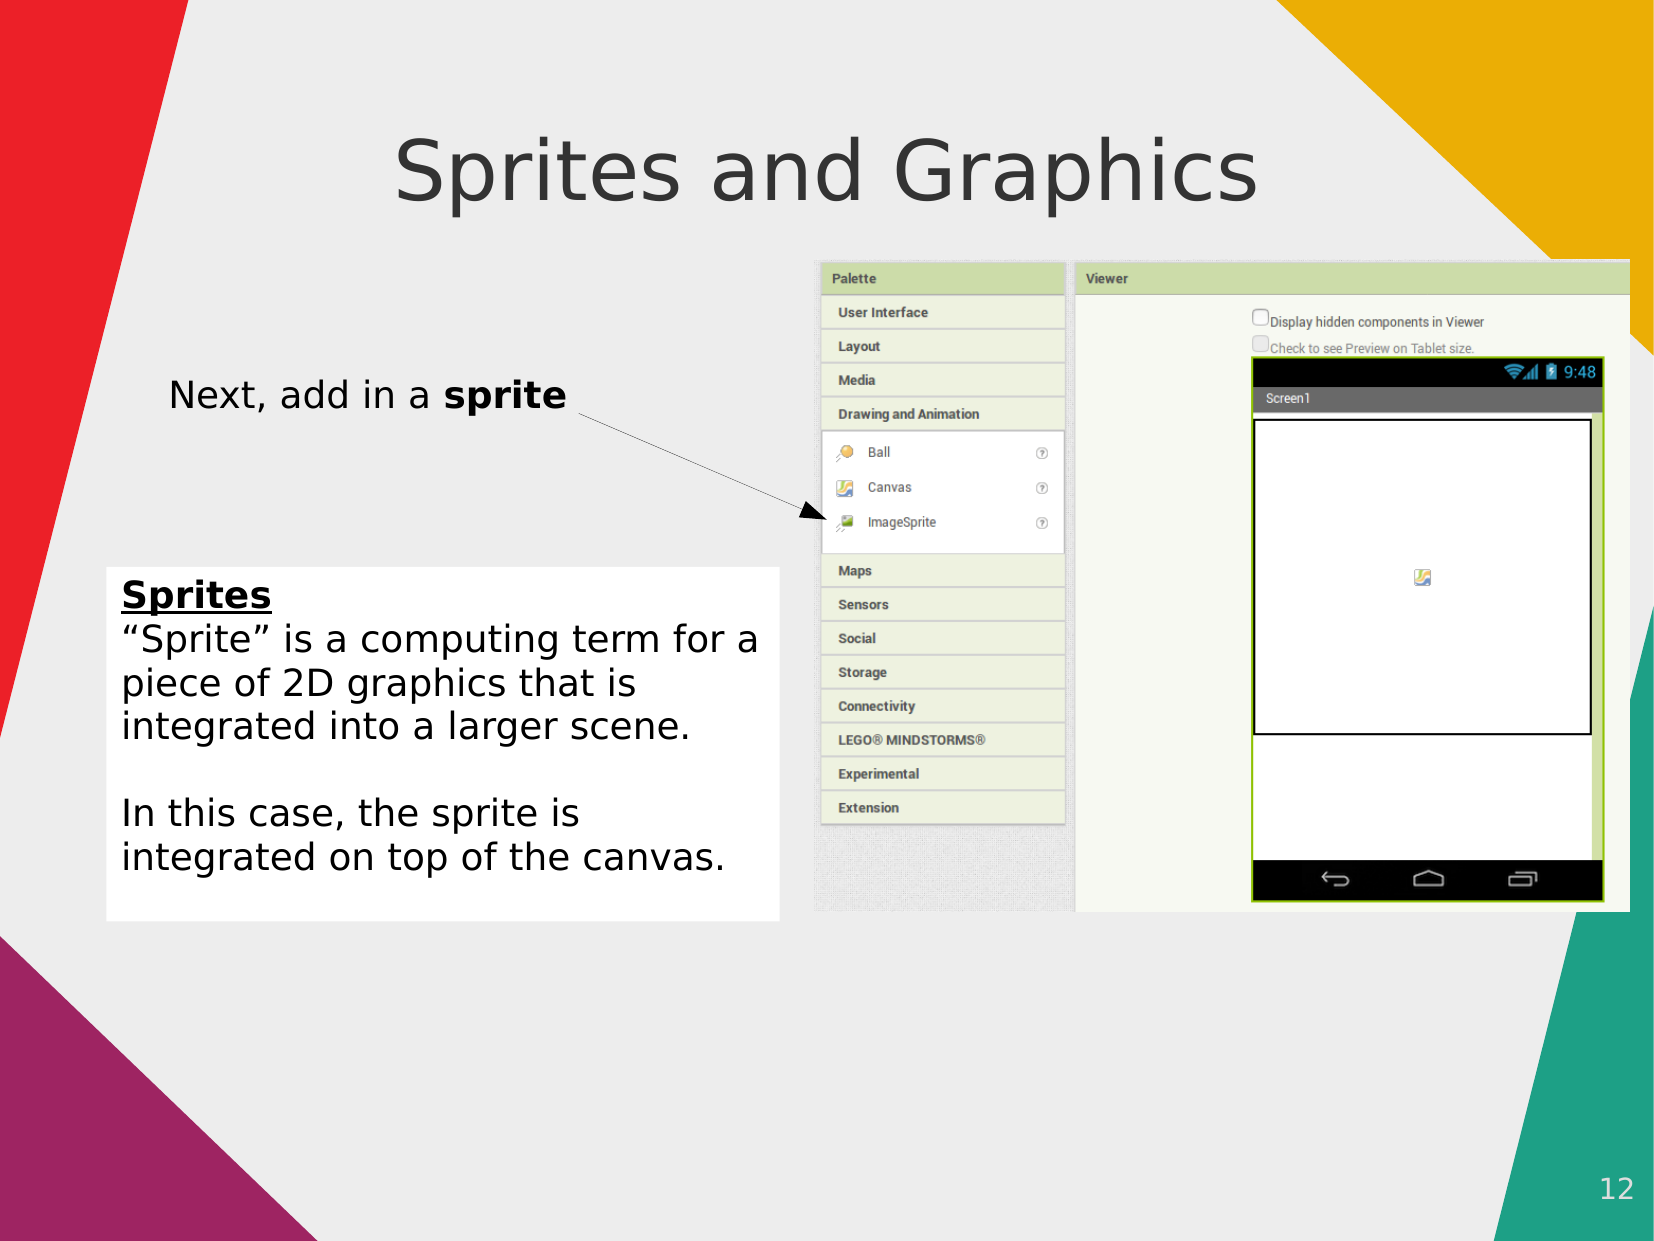

# Sprites and Graphics
Next, add in a sprite
Sprites
“Sprite” is a computing term for a piece of 2D graphics that is integrated into a larger scene.
In this case, the sprite is integrated on top of the canvas.
12